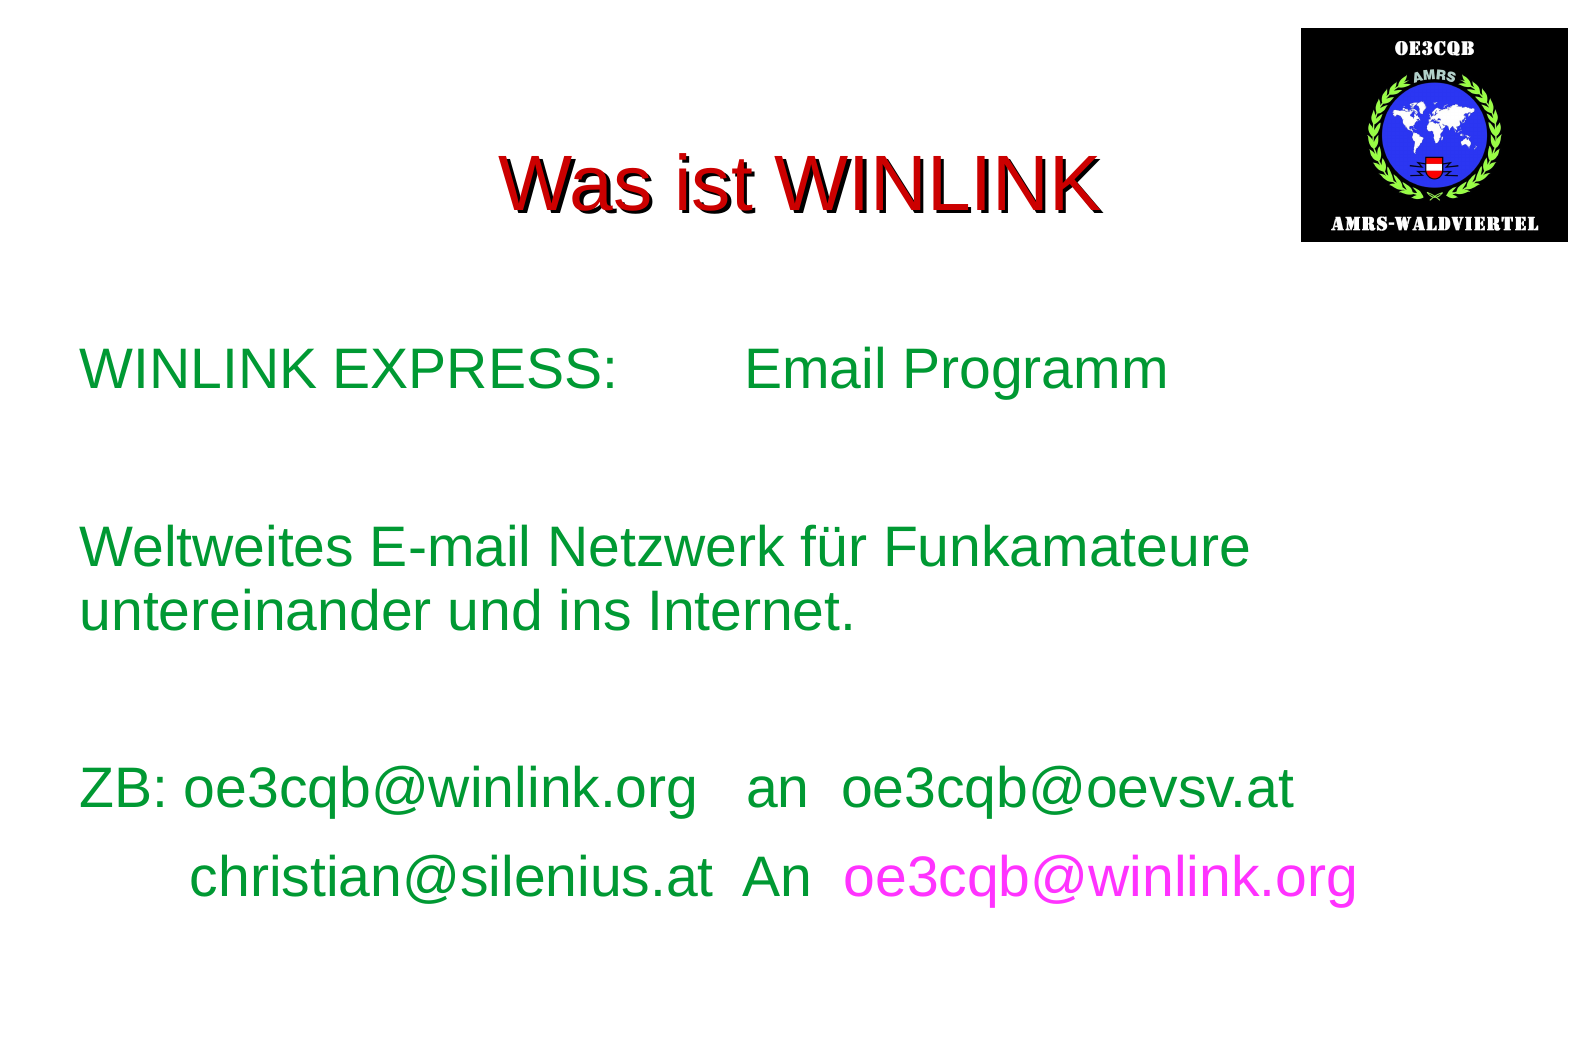

# Was ist WINLINK
WINLINK EXPRESS: 		Email Programm
Weltweites E-mail Netzwerk für Funkamateure untereinander und ins Internet.
ZB: oe3cqb@winlink.org an oe3cqb@oevsv.at
 christian@silenius.at An oe3cqb@winlink.org